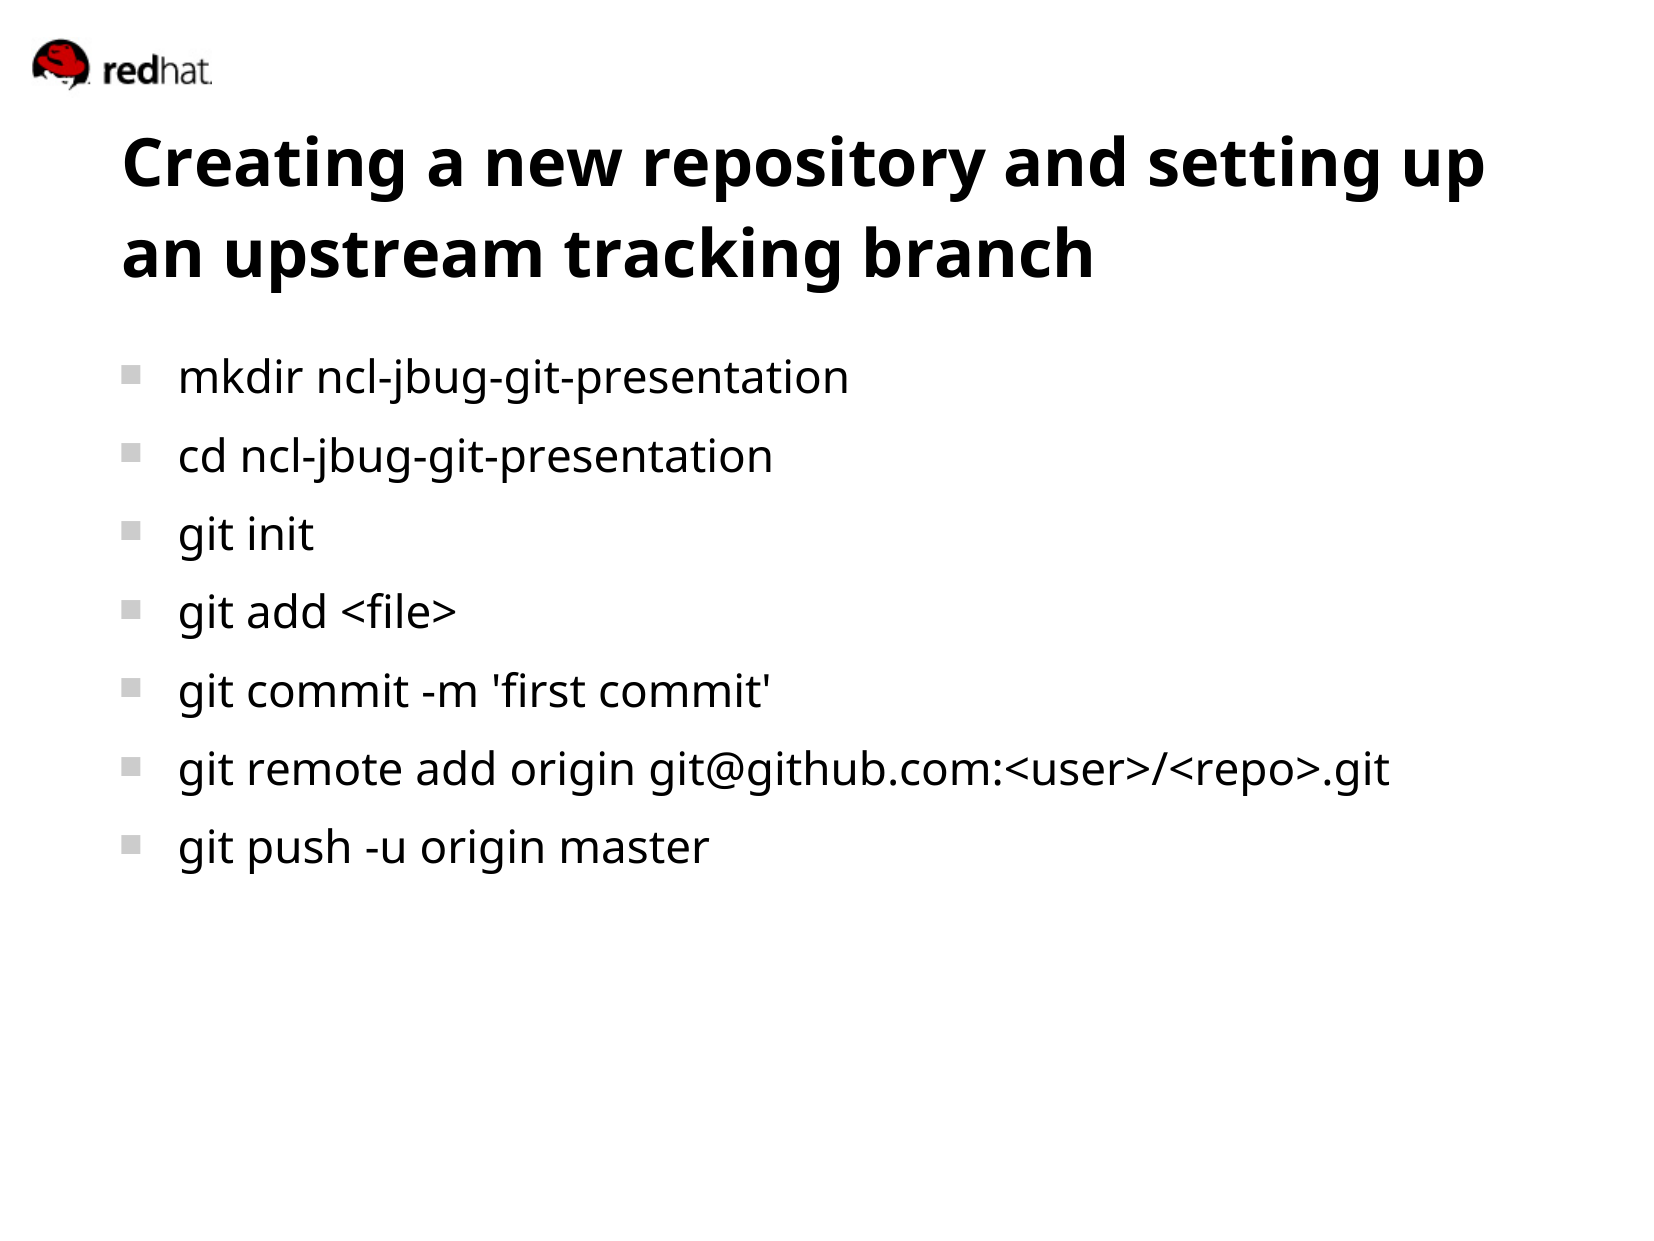

# Creating a new repository and setting up an upstream tracking branch
mkdir ncl-jbug-git-presentation
cd ncl-jbug-git-presentation
git init
git add <file>
git commit -m 'first commit'
git remote add origin git@github.com:<user>/<repo>.git
git push -u origin master